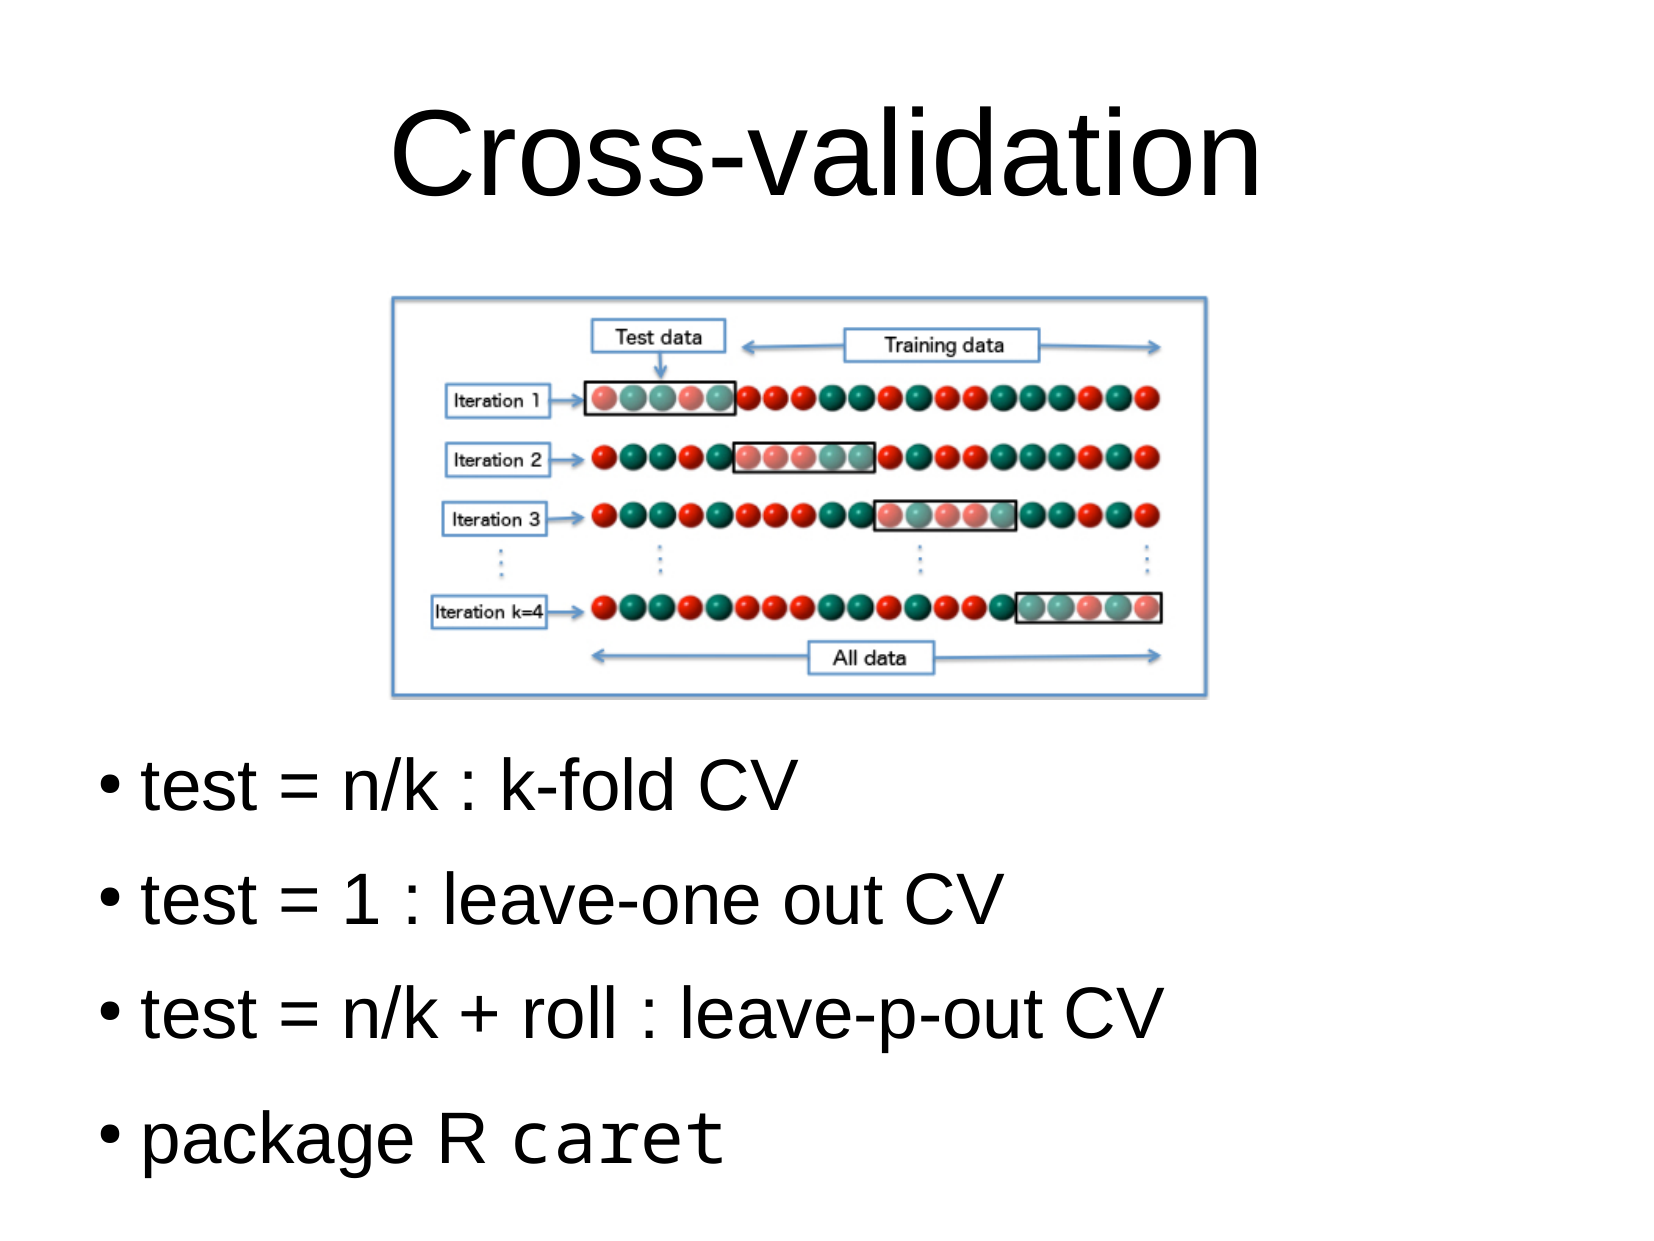

# Cross-validation
test = n/k : k-fold CV
test = 1 : leave-one out CV
test = n/k + roll : leave-p-out CV
package R caret